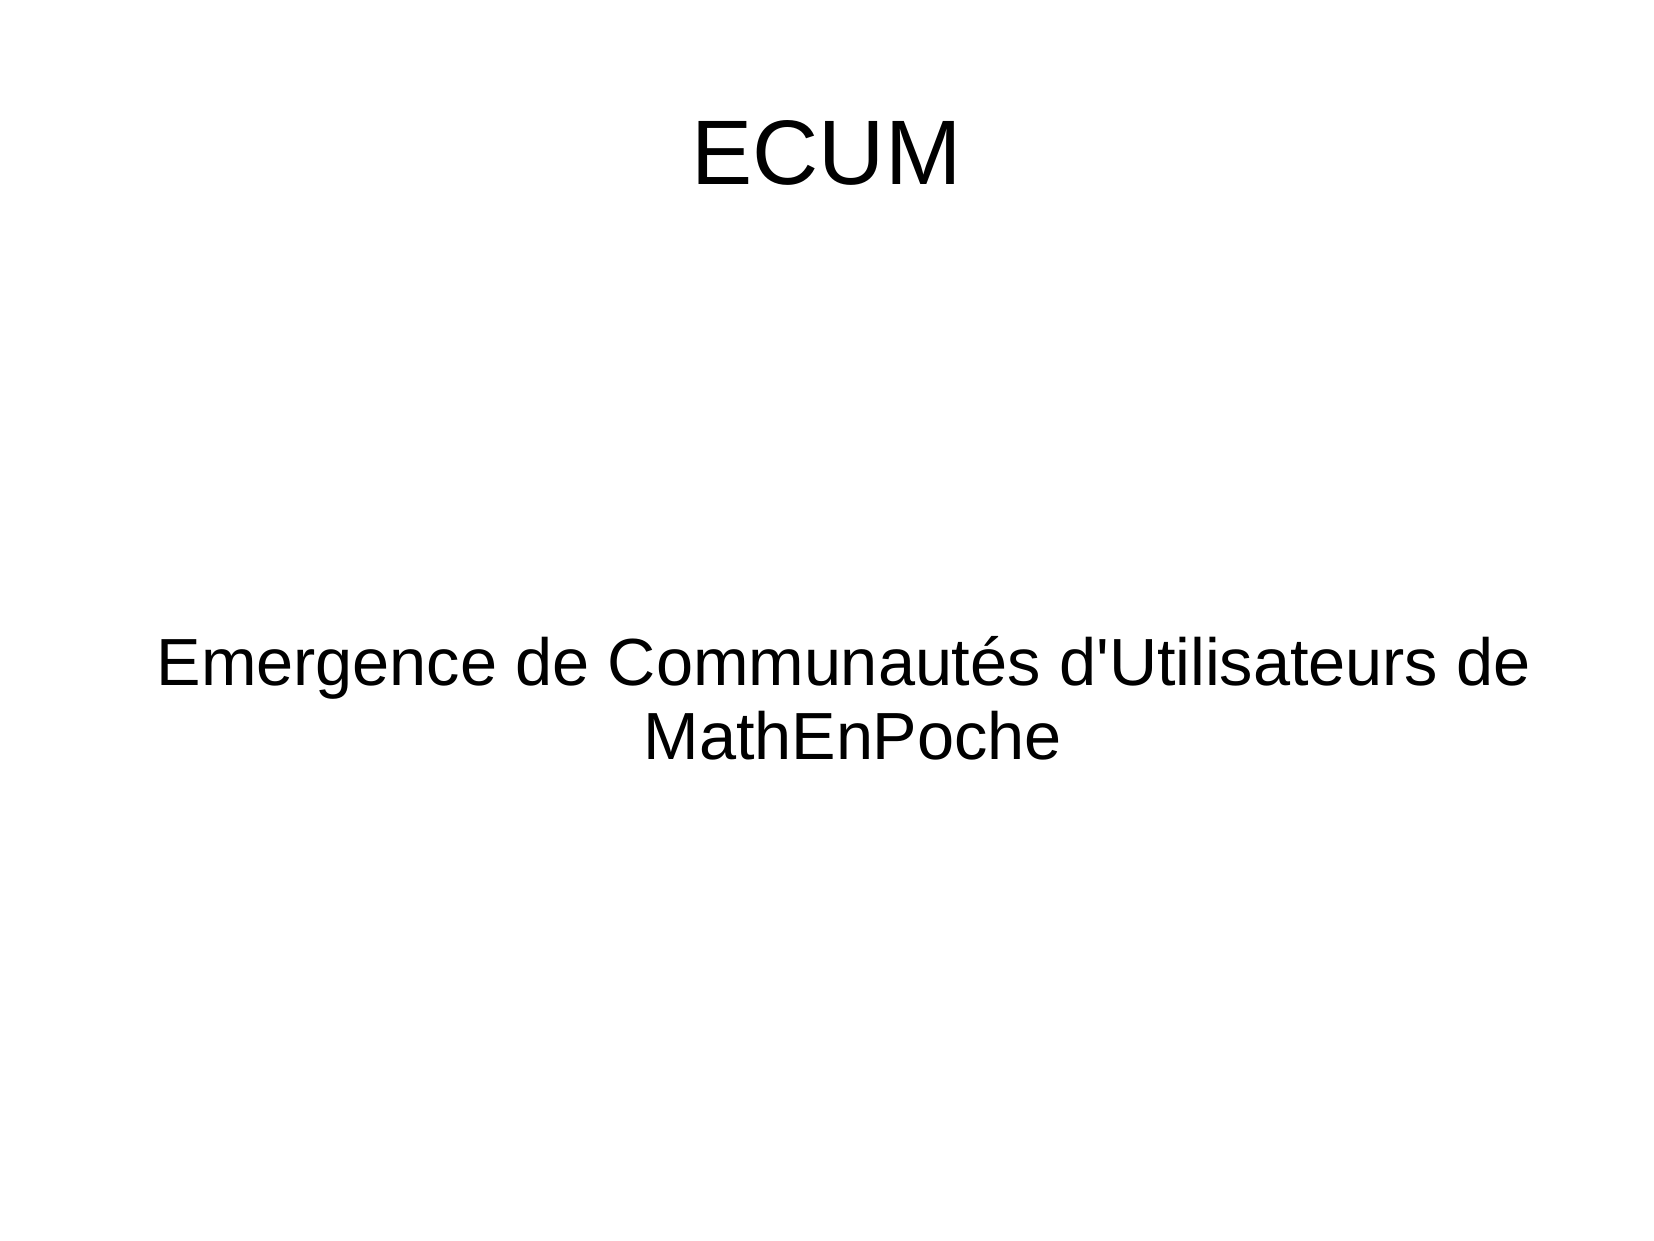

# ECUM
Emergence de Communautés d'Utilisateurs de MathEnPoche